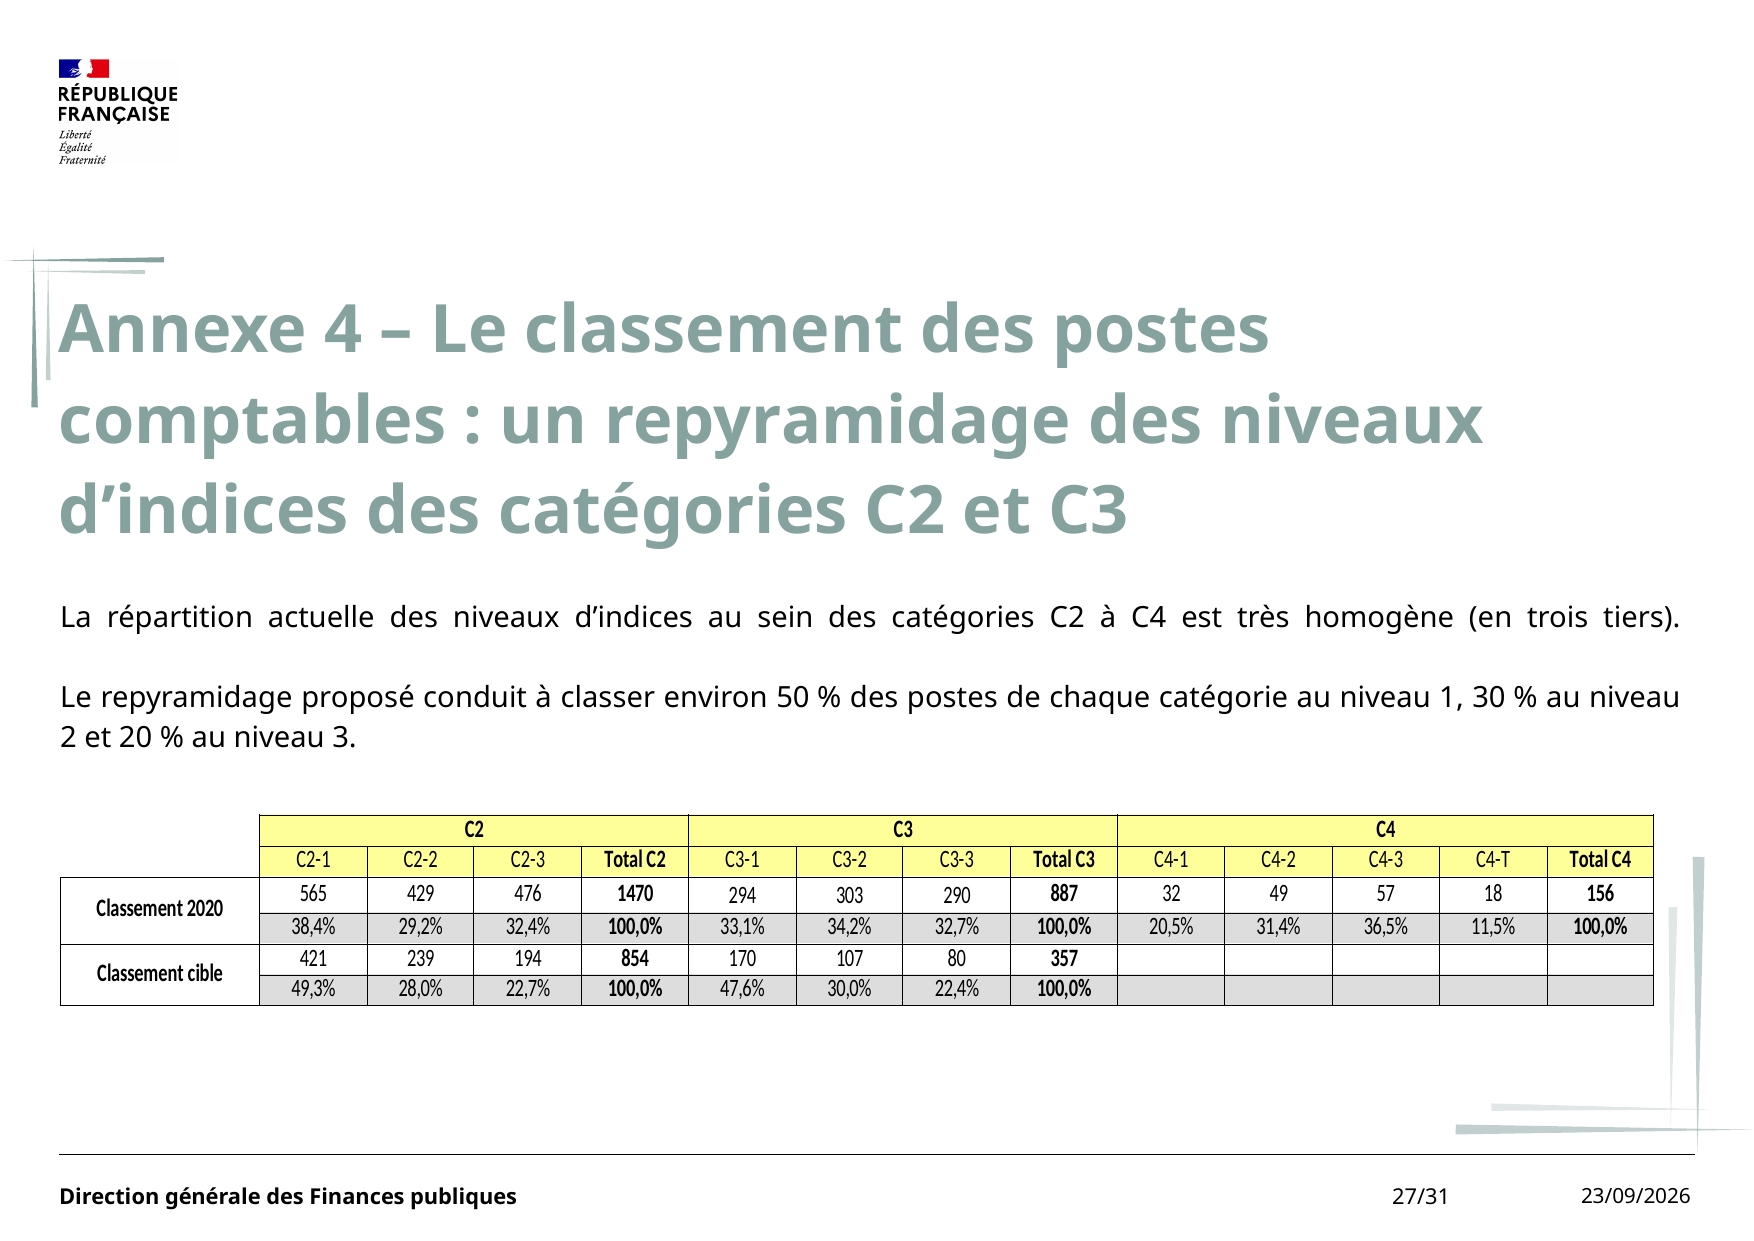

# Annexe 4 – Le classement des postes comptables : un repyramidage des niveaux d’indices des catégories C2 et C3
La répartition actuelle des niveaux d’indices au sein des catégories C2 à C4 est très homogène (en trois tiers).
Le repyramidage proposé conduit à classer environ 50 % des postes de chaque catégorie au niveau 1, 30 % au niveau 2 et 20 % au niveau 3.